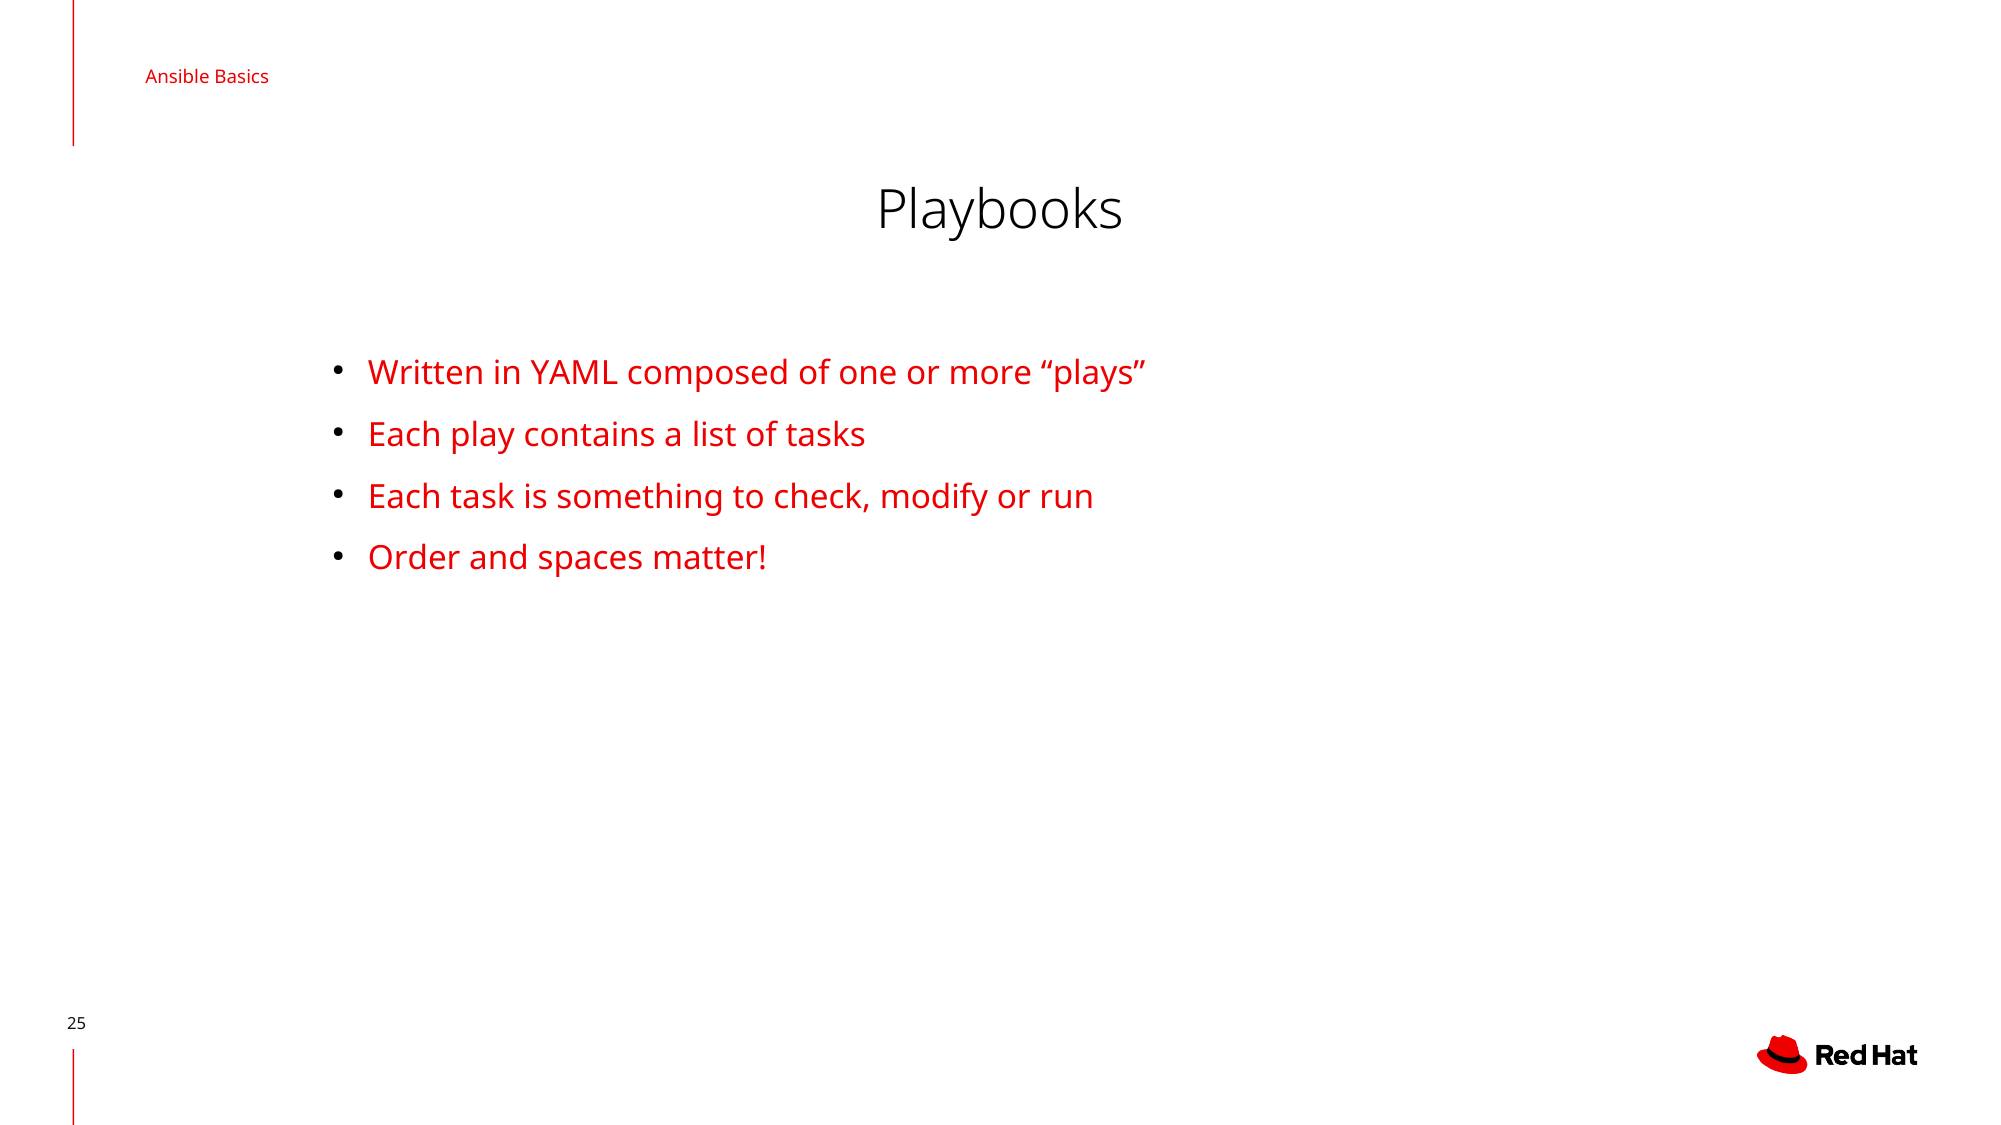

Ansible Basics
# Playbooks
Written in YAML composed of one or more “plays”
Each play contains a list of tasks
Each task is something to check, modify or run
Order and spaces matter!
25